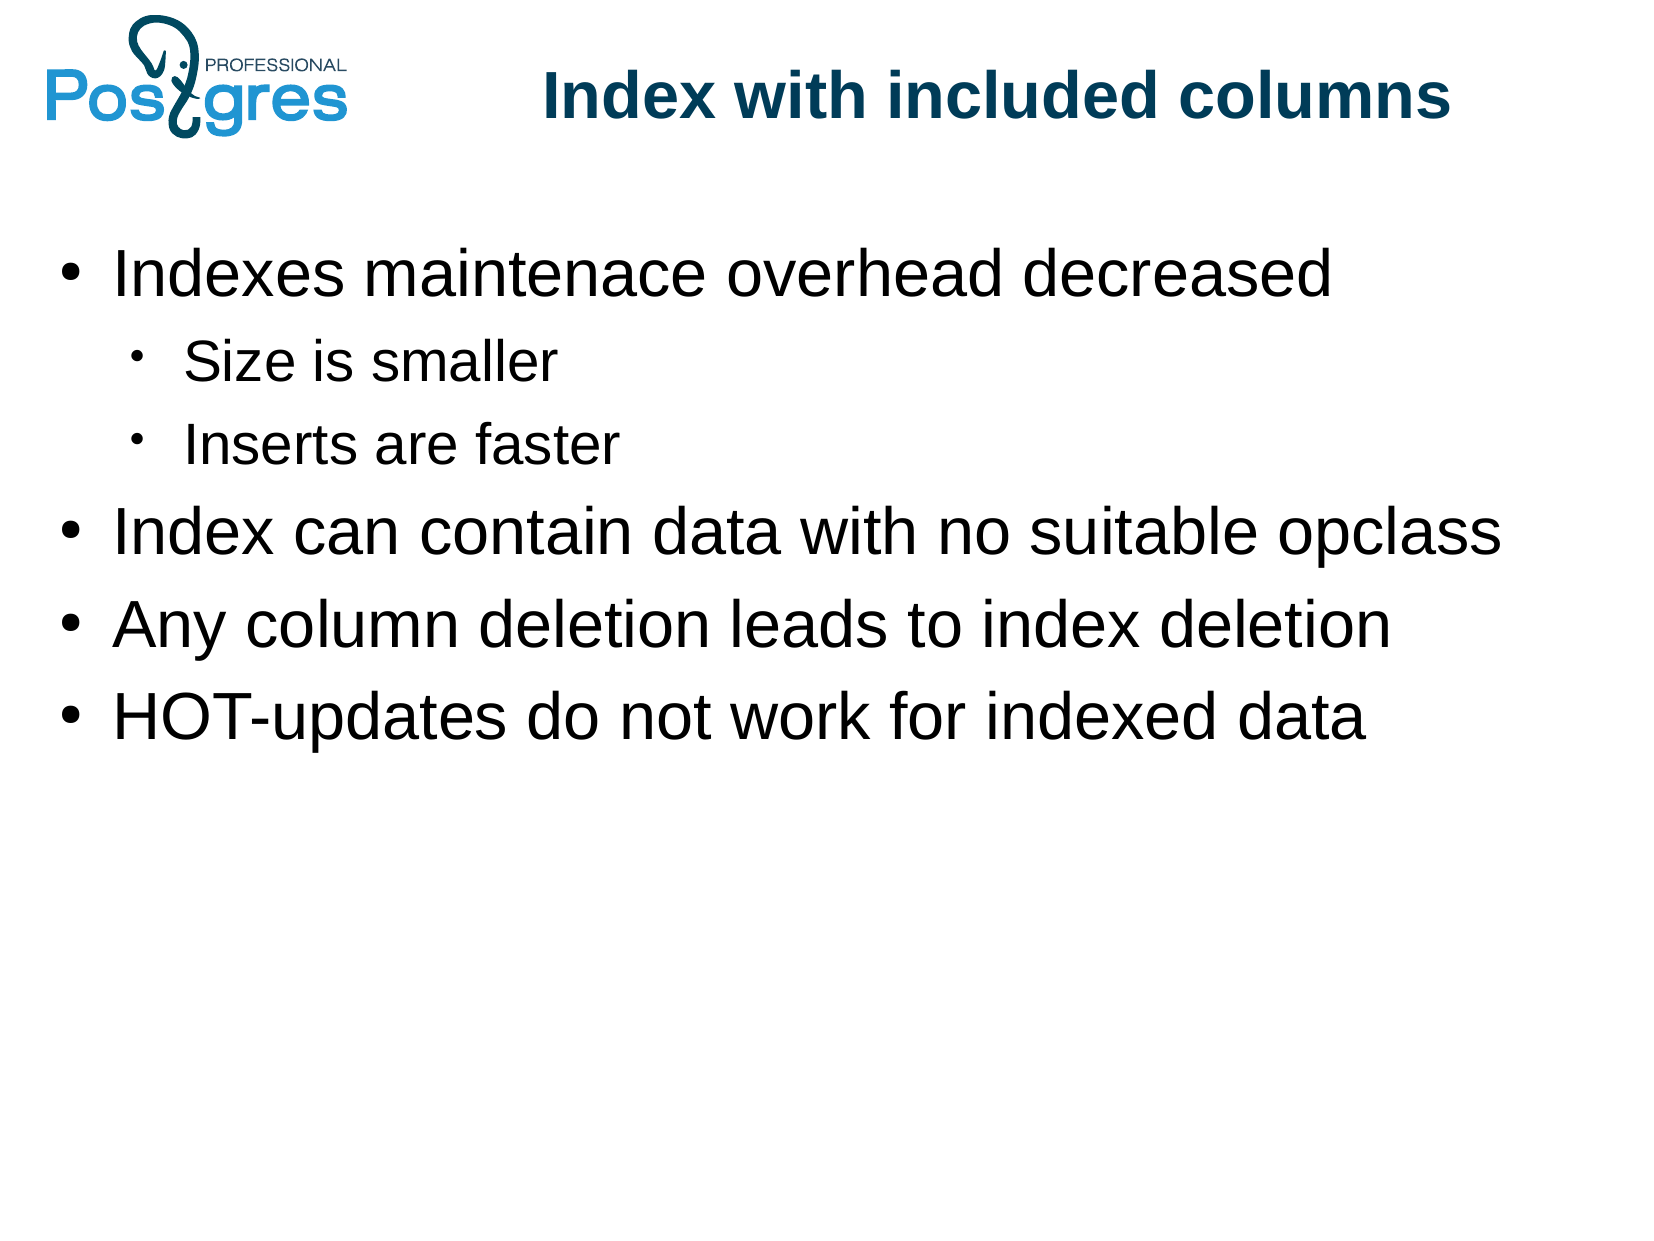

# Index with included columns
Indexes maintenace overhead decreased
Size is smaller
Inserts are faster
Index can contain data with no suitable opclass
Any column deletion leads to index deletion
HOT-updates do not work for indexed data